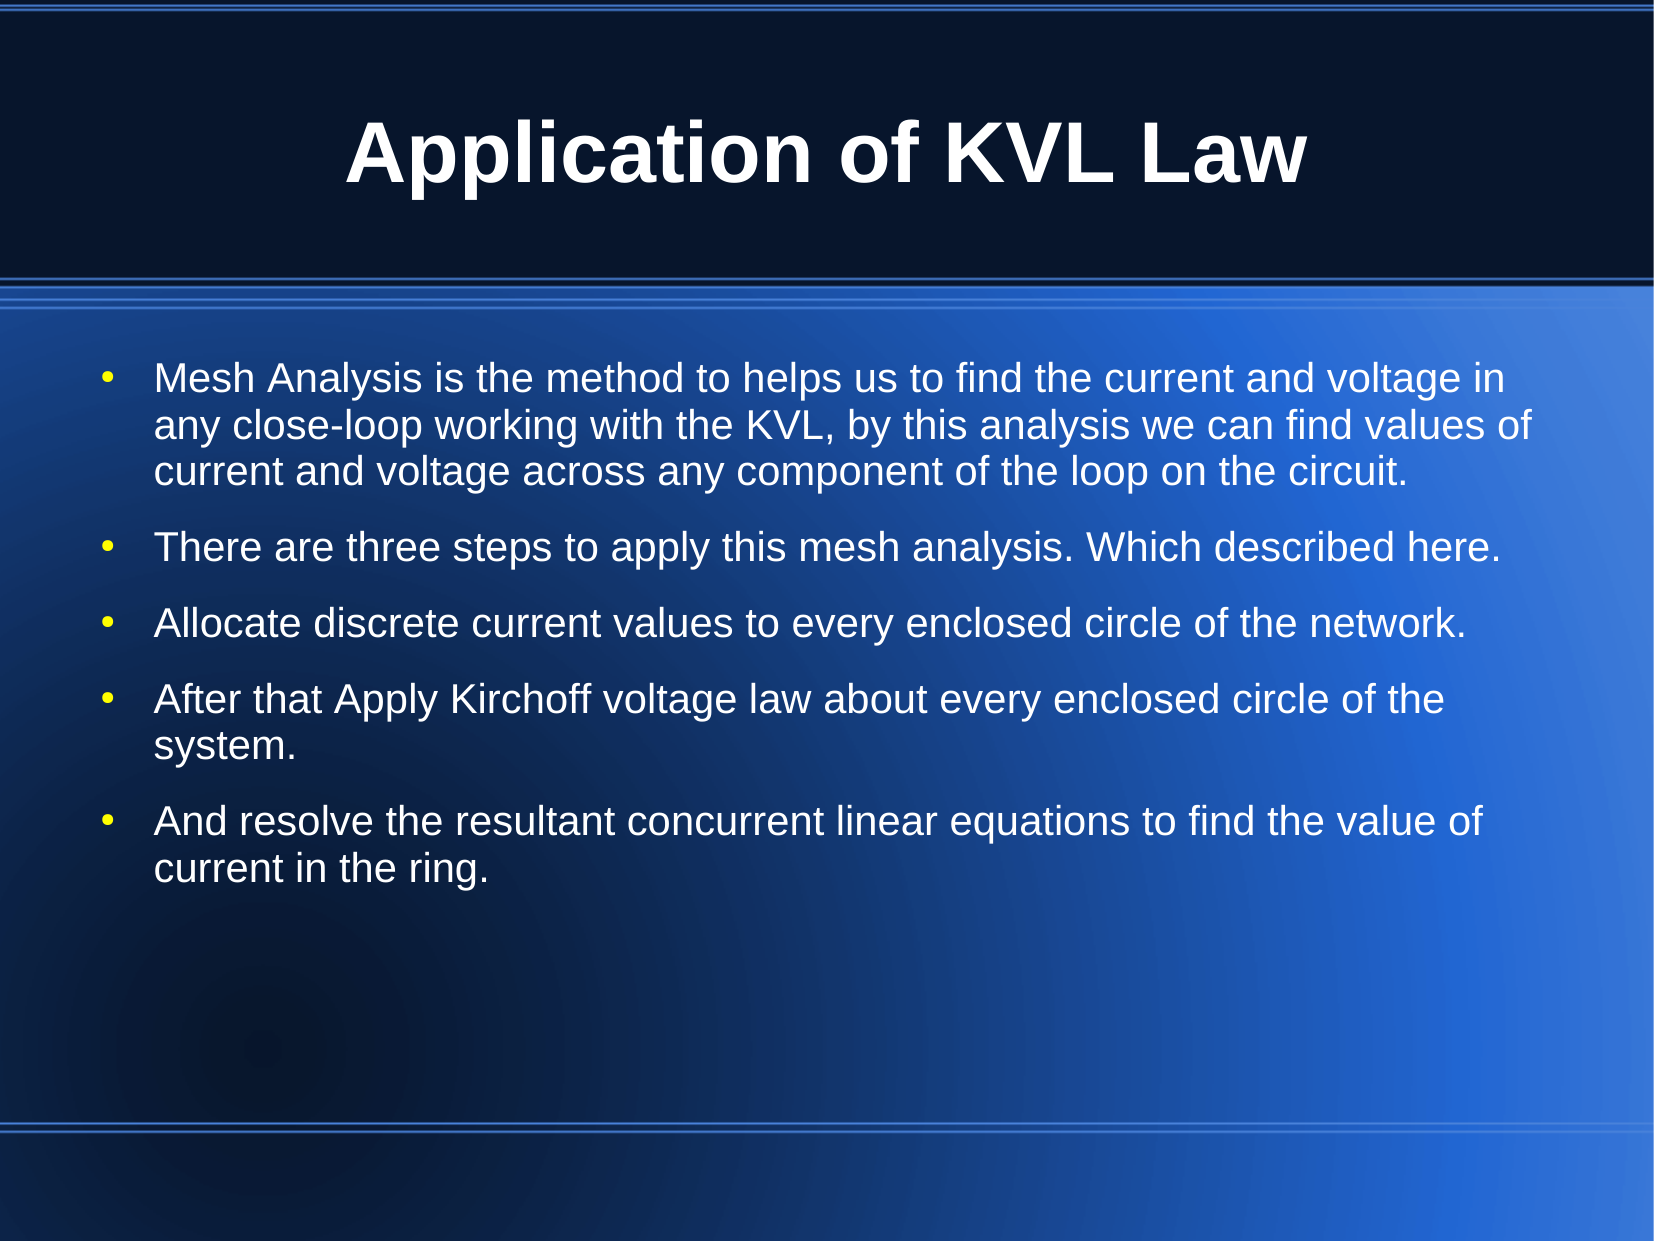

# Application of KVL Law
Mesh Analysis is the method to helps us to find the current and voltage in any close-loop working with the KVL, by this analysis we can find values of current and voltage across any component of the loop on the circuit.
There are three steps to apply this mesh analysis. Which described here.
Allocate discrete current values to every enclosed circle of the network.
After that Apply Kirchoff voltage law about every enclosed circle of the system.
And resolve the resultant concurrent linear equations to find the value of current in the ring.